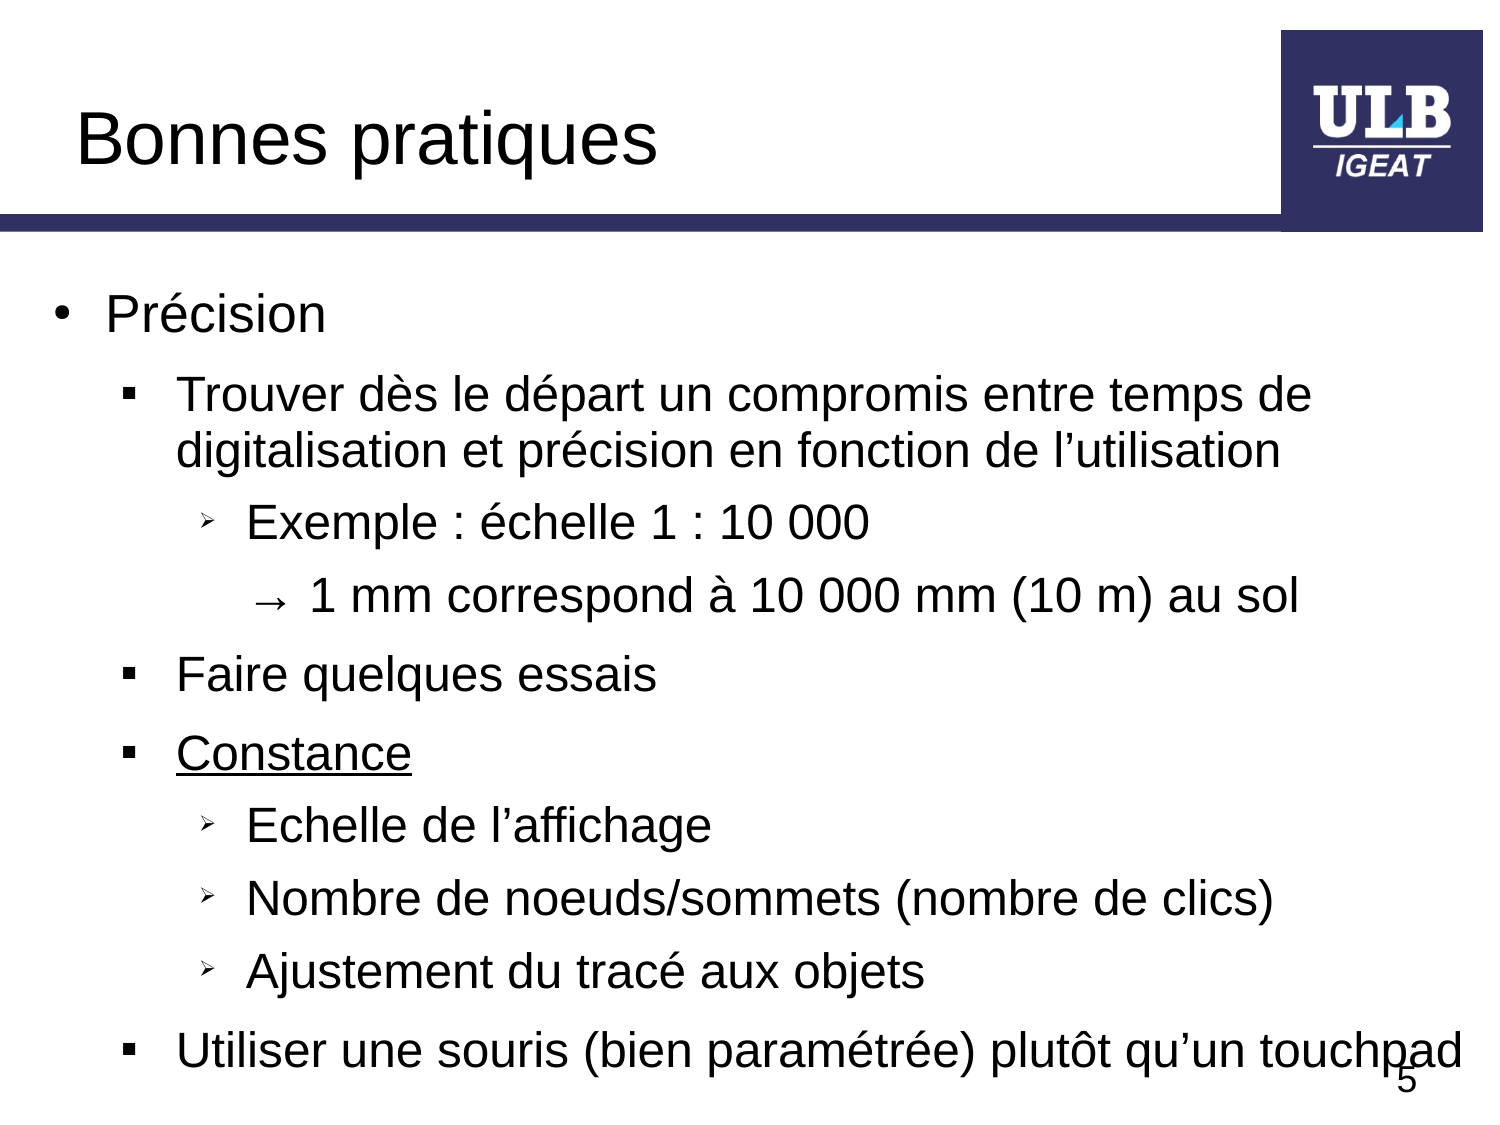

# Bonnes pratiques
Précision
Trouver dès le départ un compromis entre temps de digitalisation et précision en fonction de l’utilisation
Exemple : échelle 1 : 10 000
→ 1 mm correspond à 10 000 mm (10 m) au sol
Faire quelques essais
Constance
Echelle de l’affichage
Nombre de noeuds/sommets (nombre de clics)
Ajustement du tracé aux objets
Utiliser une souris (bien paramétrée) plutôt qu’un touchpad